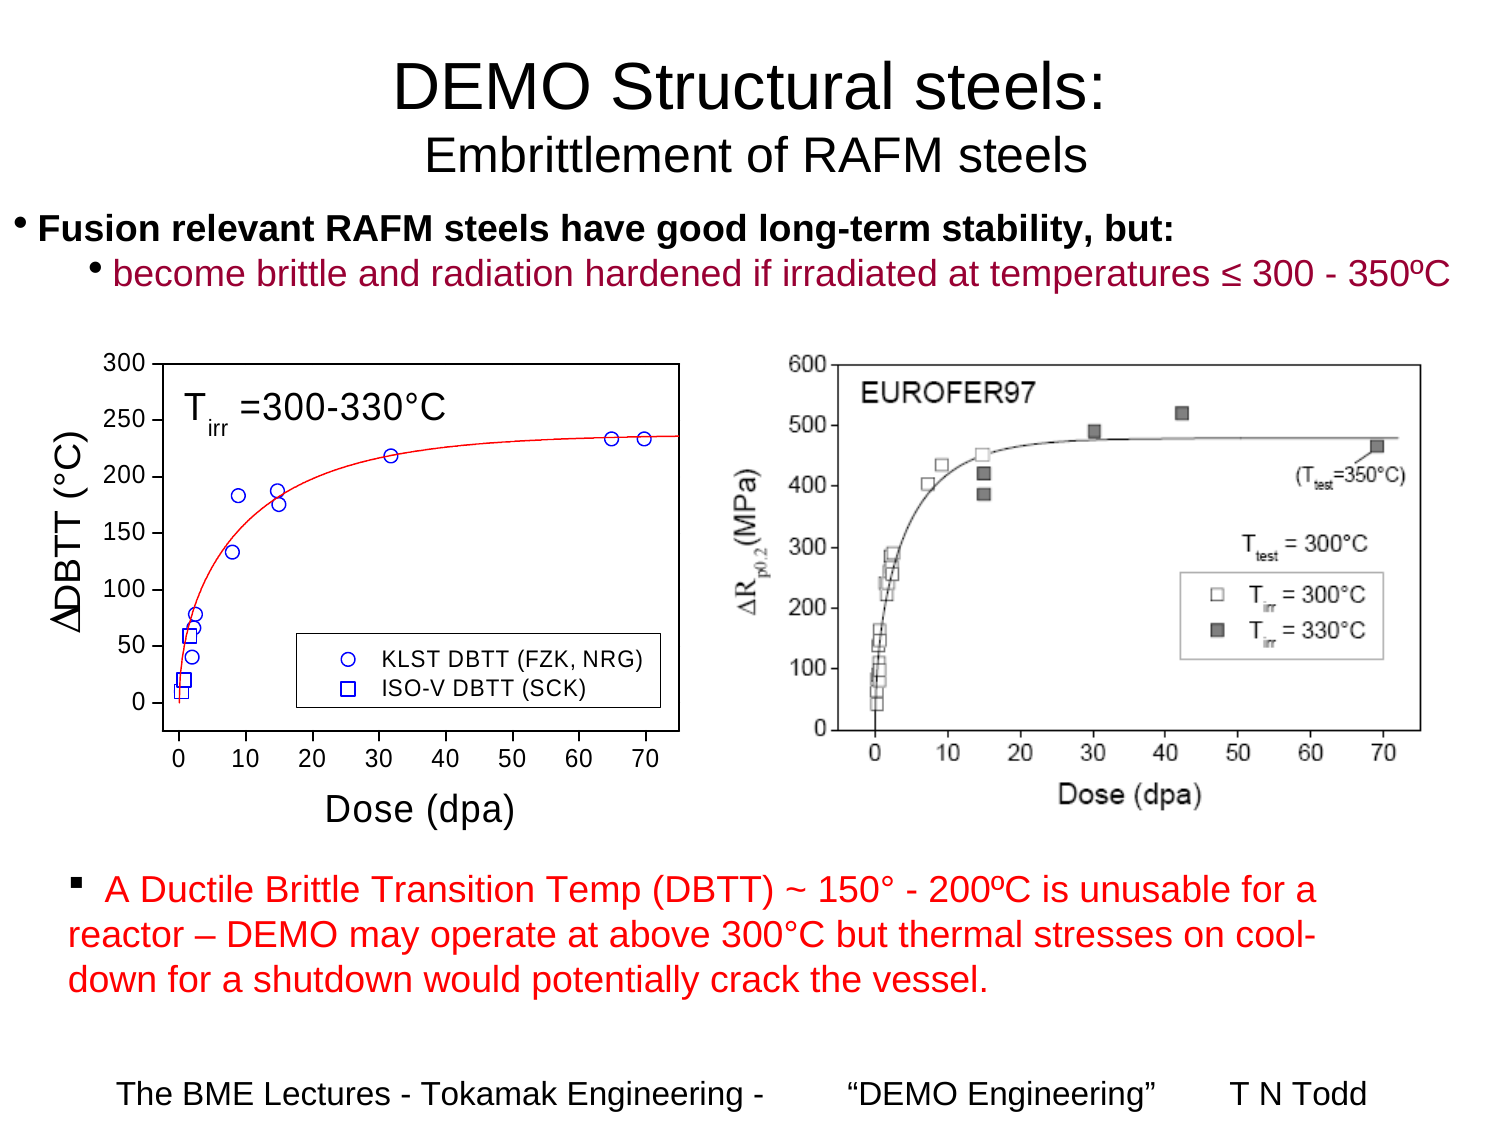

DEMO Structural steels:
 Embrittlement of RAFM steels
 Fusion relevant RAFM steels have good long-term stability, but:
 become brittle and radiation hardened if irradiated at temperatures ≤ 300 - 350ºC
 A Ductile Brittle Transition Temp (DBTT) ~ 150° - 200ºC is unusable for a reactor – DEMO may operate at above 300°C but thermal stresses on cool-down for a shutdown would potentially crack the vessel.